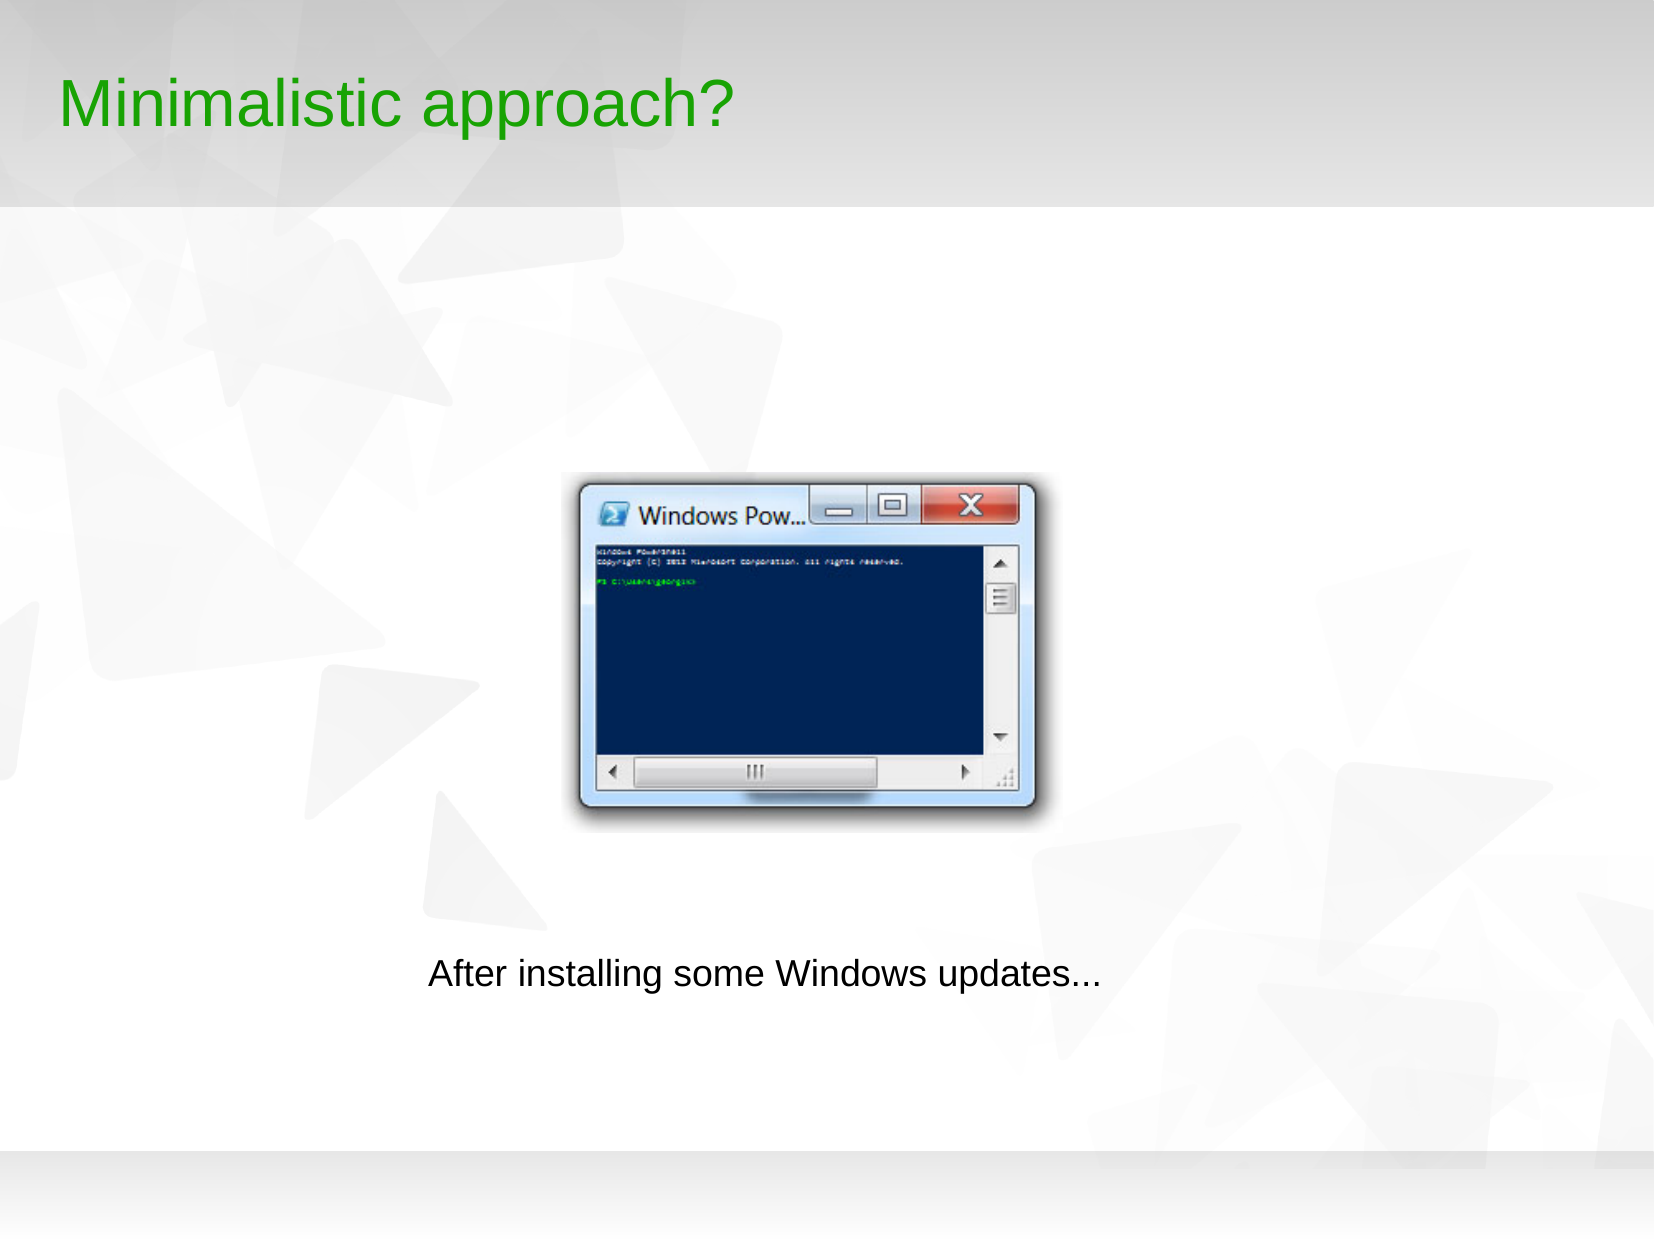

# Minimalistic approach?
After installing some Windows updates...